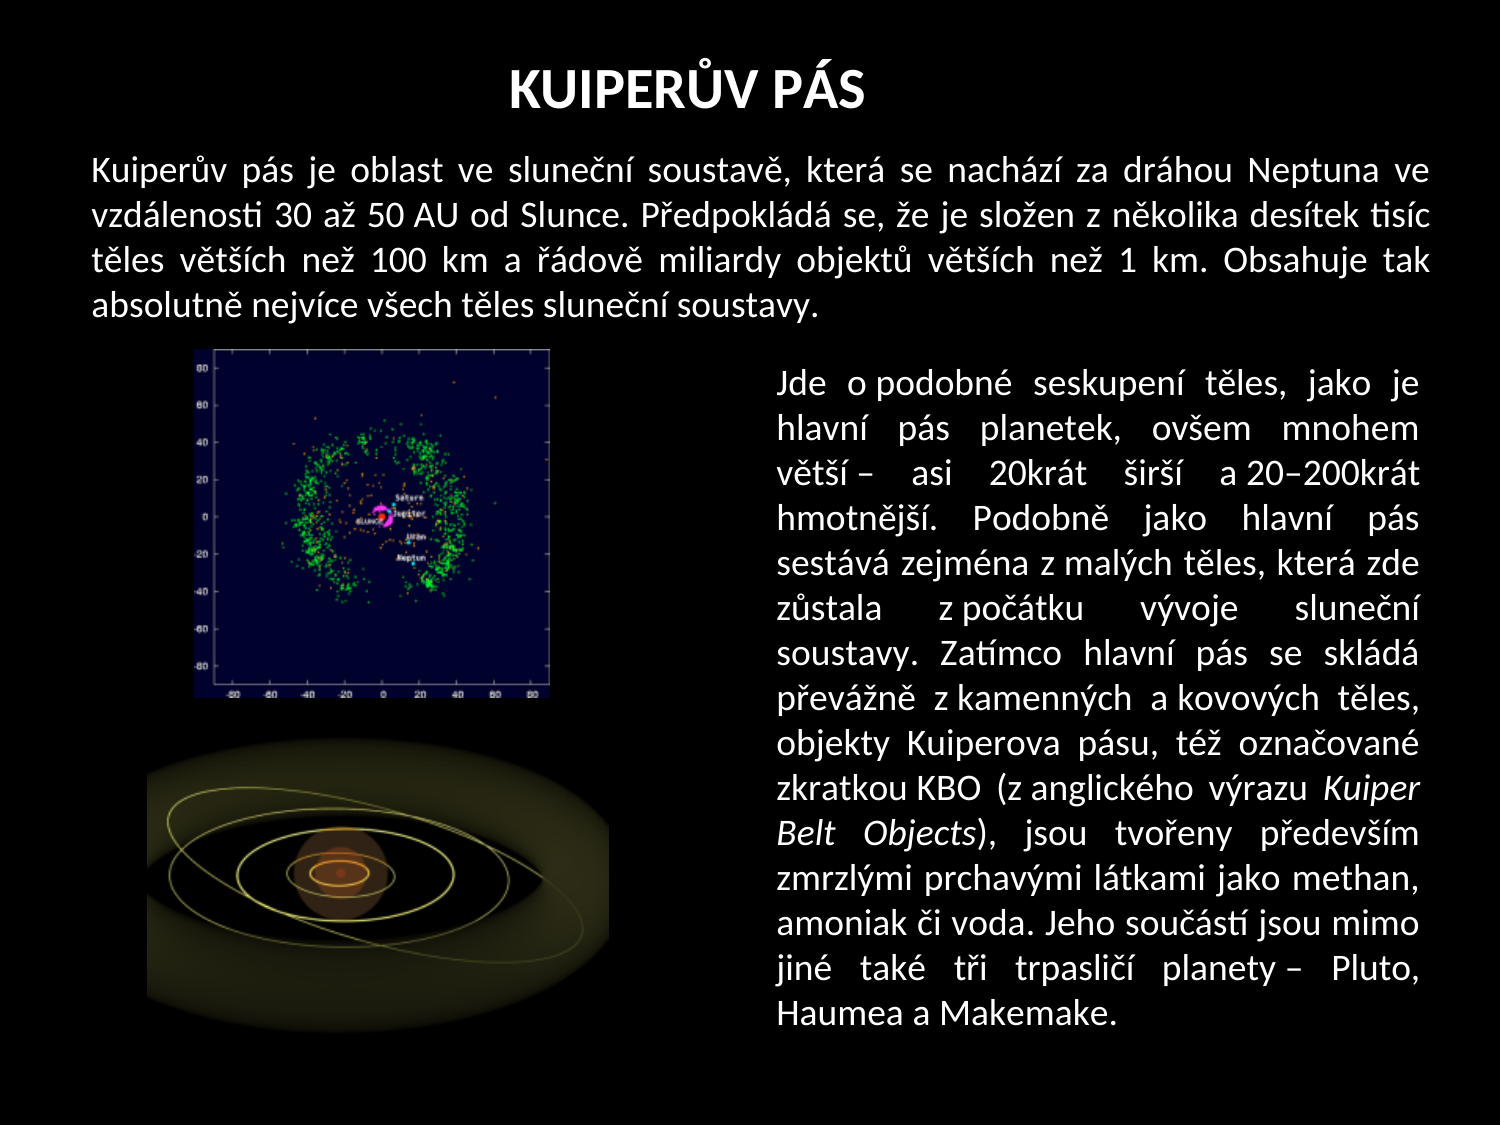

KUIPERŮV PÁS
Kuiperův pás je oblast ve sluneční soustavě, která se nachází za dráhou Neptuna ve vzdálenosti 30 až 50 AU od Slunce. Předpokládá se, že je složen z několika desítek tisíc těles větších než 100 km a řádově miliardy objektů větších než 1 km. Obsahuje tak absolutně nejvíce všech těles sluneční soustavy.
Jde o podobné seskupení těles, jako je hlavní pás planetek, ovšem mnohem větší – asi 20krát širší a 20–200krát hmotnější. Podobně jako hlavní pás sestává zejména z malých těles, která zde zůstala z počátku vývoje sluneční soustavy. Zatímco hlavní pás se skládá převážně z kamenných a kovových těles, objekty Kuiperova pásu, též označované zkratkou KBO (z anglického výrazu Kuiper Belt Objects), jsou tvořeny především zmrzlými prchavými látkami jako methan, amoniak či voda. Jeho součástí jsou mimo jiné také tři trpasličí planety – Pluto, Haumea a Makemake.